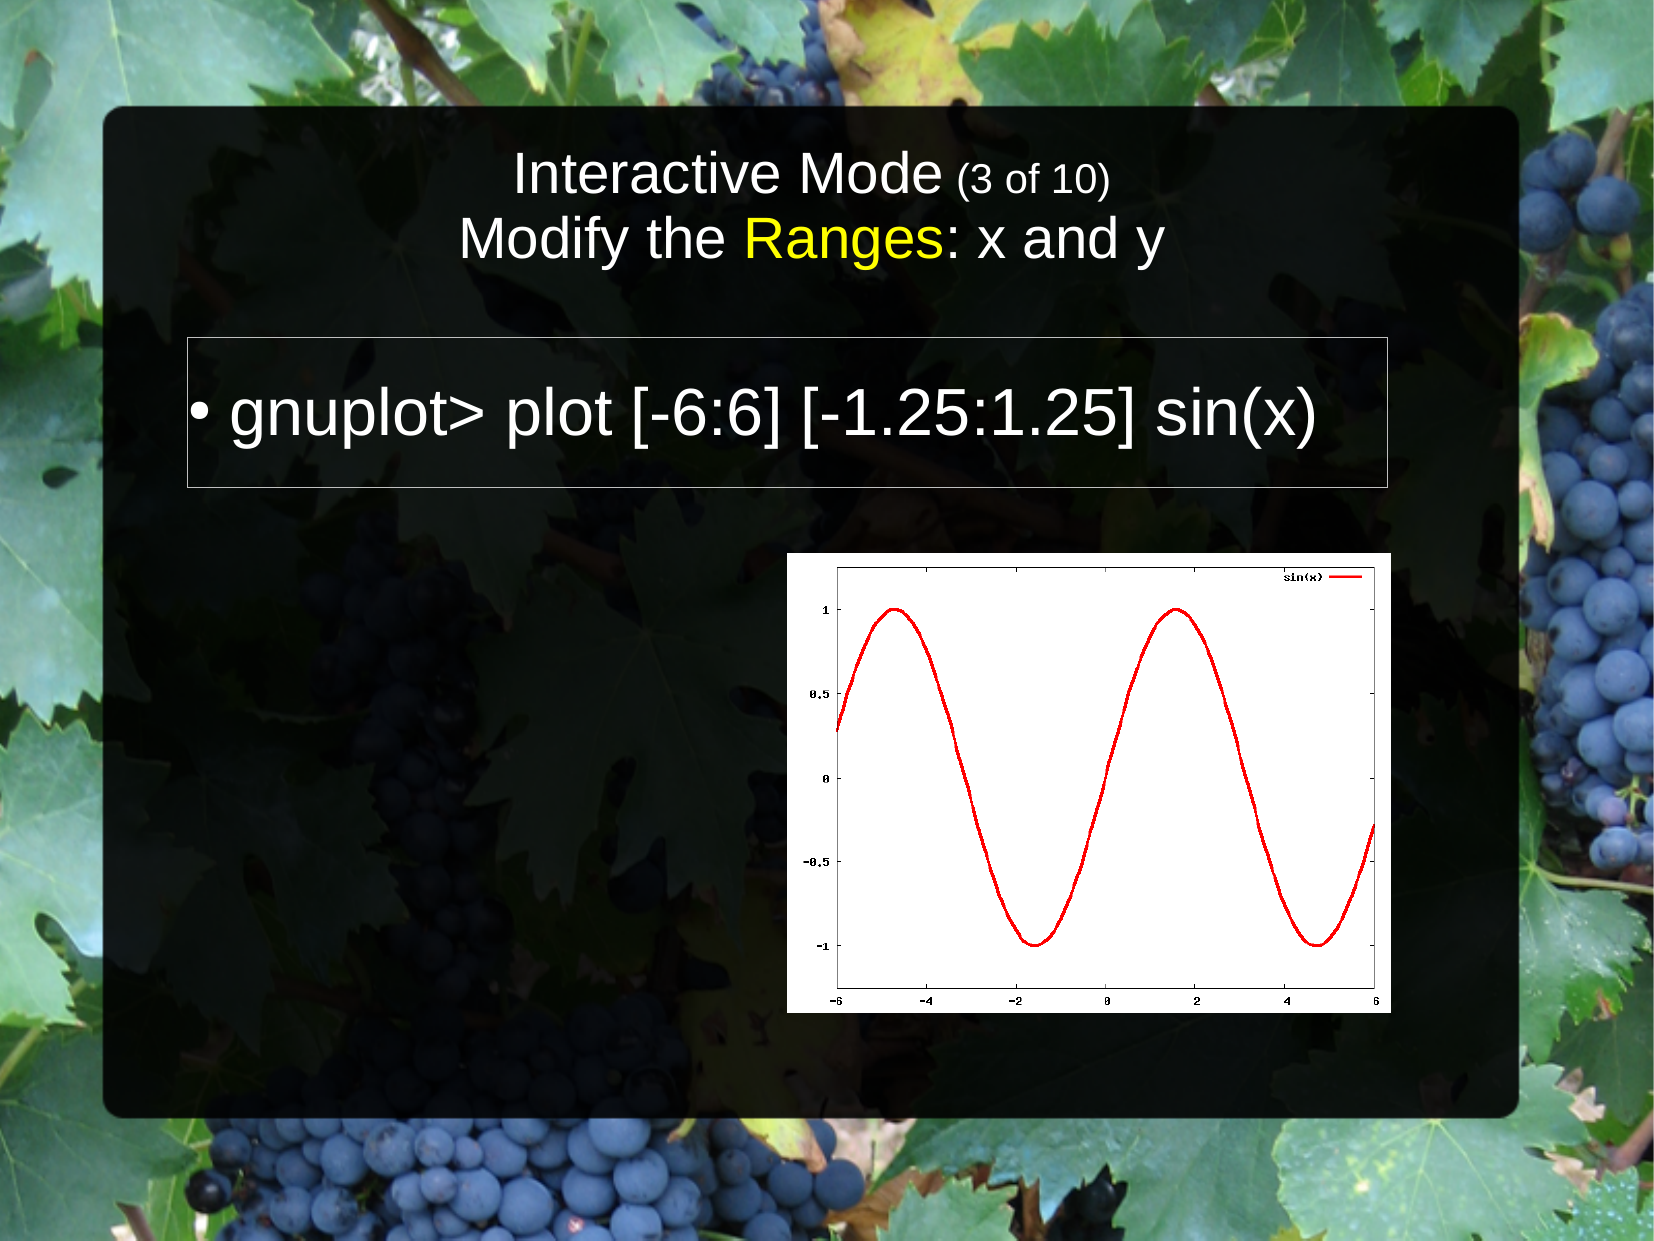

# Interactive Mode (3 of 10) Modify the Ranges: x and y
 gnuplot> plot [-6:6] [-1.25:1.25] sin(x)